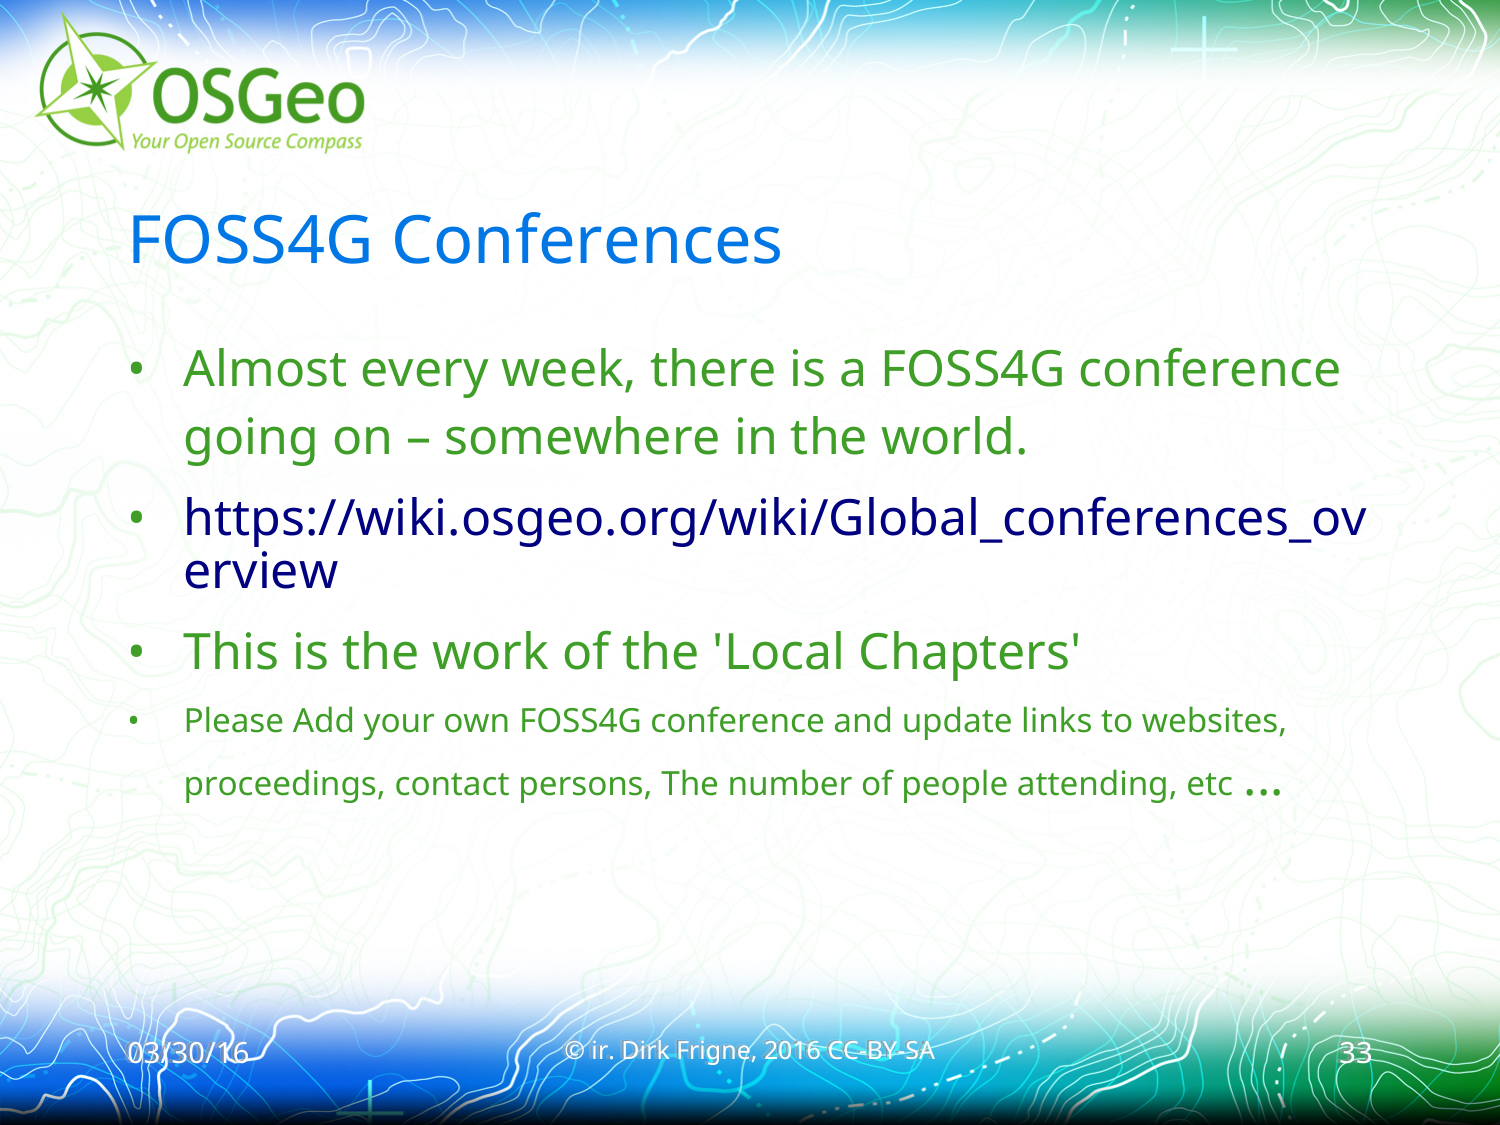

# FOSS4G Conferences
Almost every week, there is a FOSS4G conference going on – somewhere in the world.
https://wiki.osgeo.org/wiki/Global_conferences_overview
This is the work of the 'Local Chapters'
Please Add your own FOSS4G conference and update links to websites, proceedings, contact persons, The number of people attending, etc ...
03/30/16
© ir. Dirk Frigne, 2016 CC-BY-SA
33